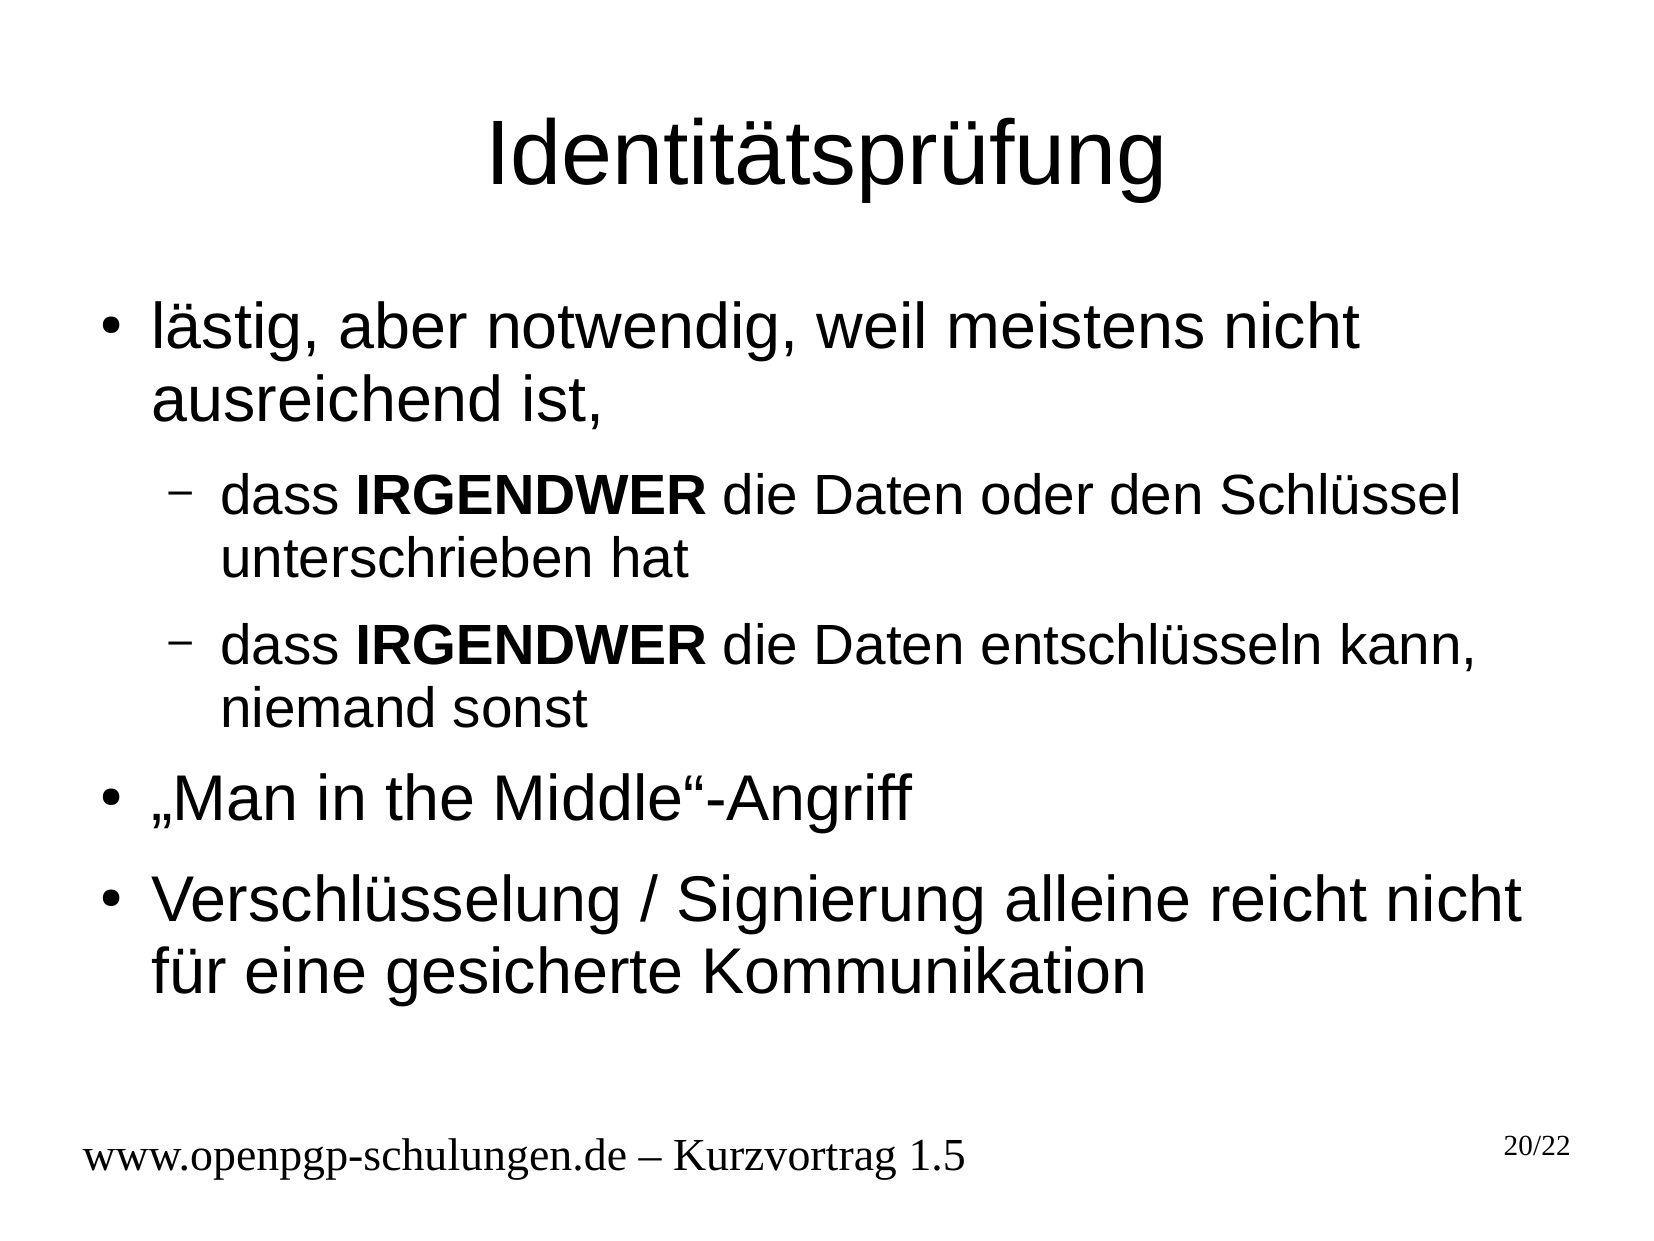

# Identitätsprüfung
lästig, aber notwendig, weil meistens nicht ausreichend ist,
dass IRGENDWER die Daten oder den Schlüssel unterschrieben hat
dass IRGENDWER die Daten entschlüsseln kann, niemand sonst
„Man in the Middle“-Angriff
Verschlüsselung / Signierung alleine reicht nicht für eine gesicherte Kommunikation
20